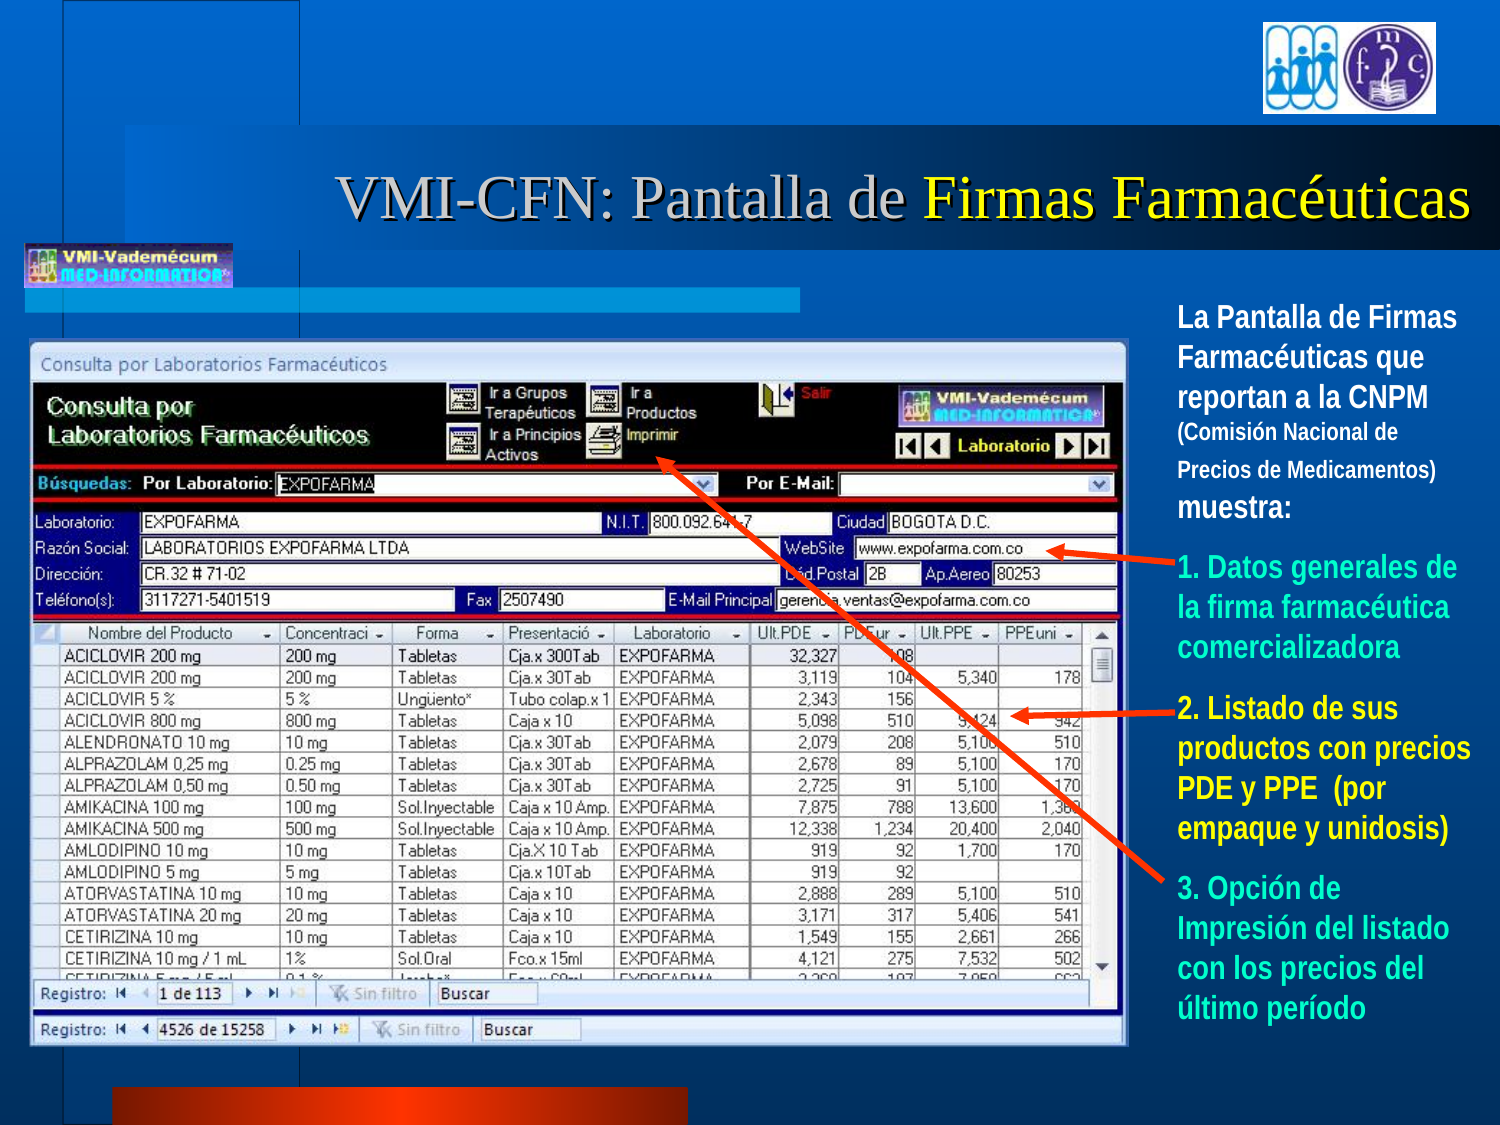

VMI-CFN: Pantalla de Firmas Farmacéuticas
La Pantalla de Firmas Farmacéuticas que reportan a la CNPM (Comisión Nacional de Precios de Medicamentos) muestra:
1. Datos generales de la firma farmacéutica comercializadora
2. Listado de sus productos con precios PDE y PPE (por empaque y unidosis)
3. Opción de Impresión del listado con los precios del último período